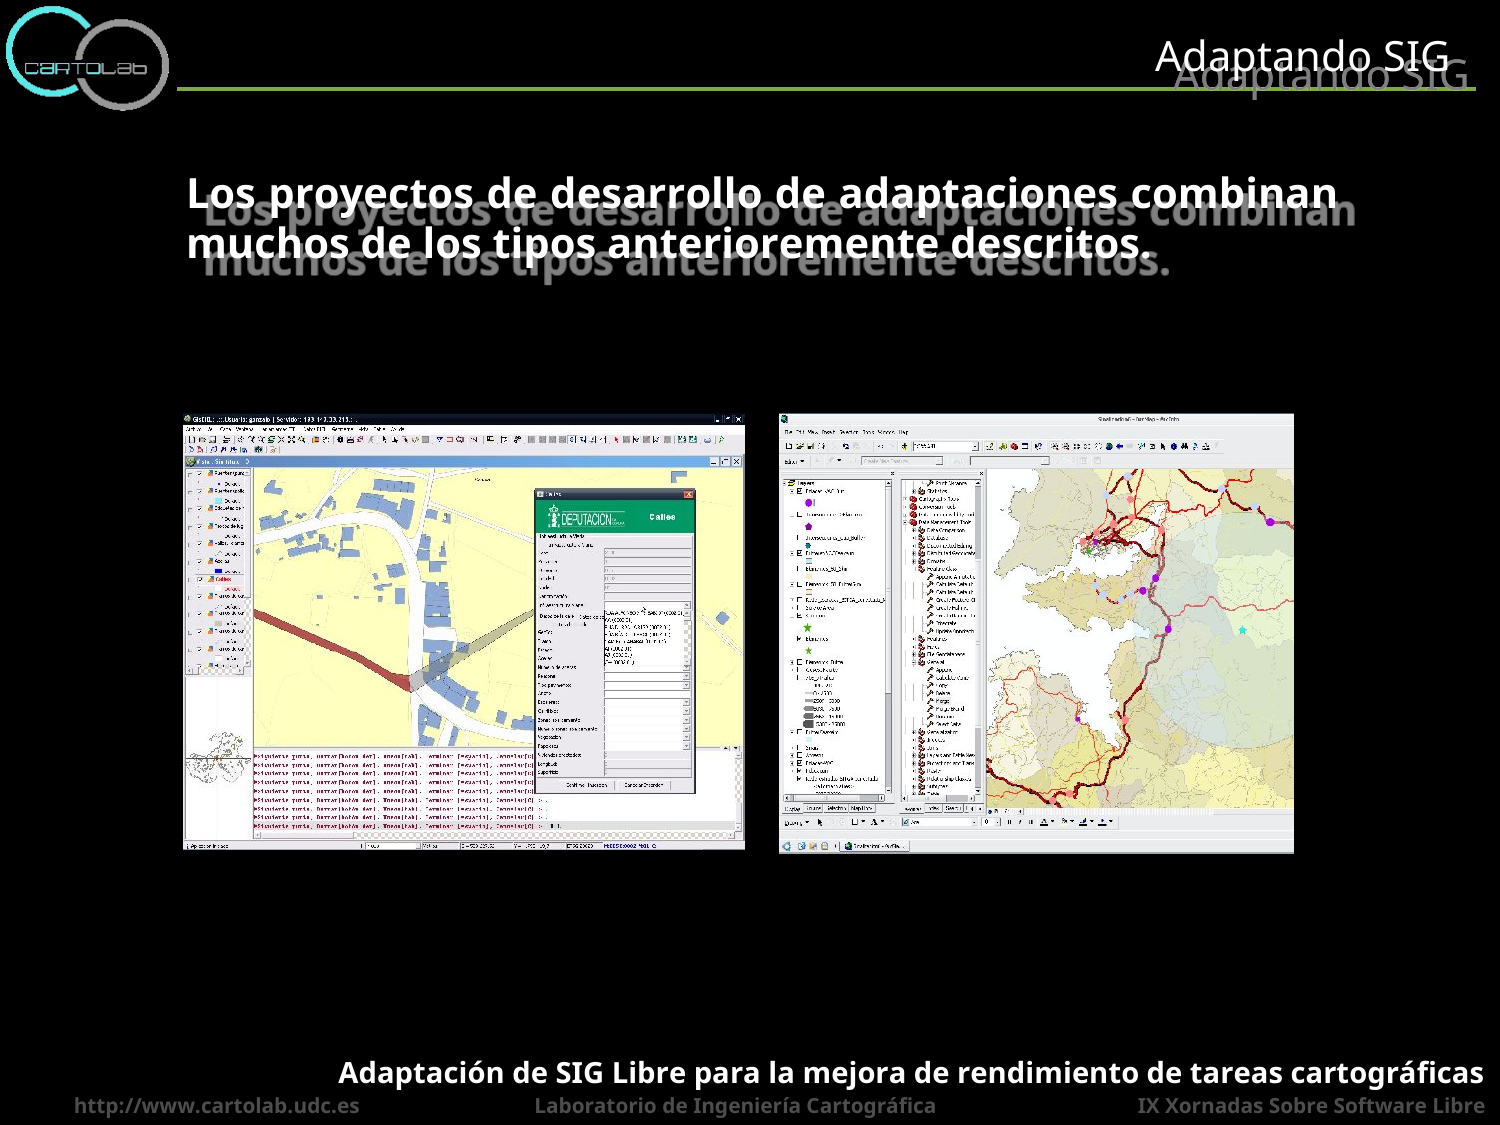

Adaptando SIG
Los proyectos de desarrollo de adaptaciones combinan muchos de los tipos anterioremente descritos.